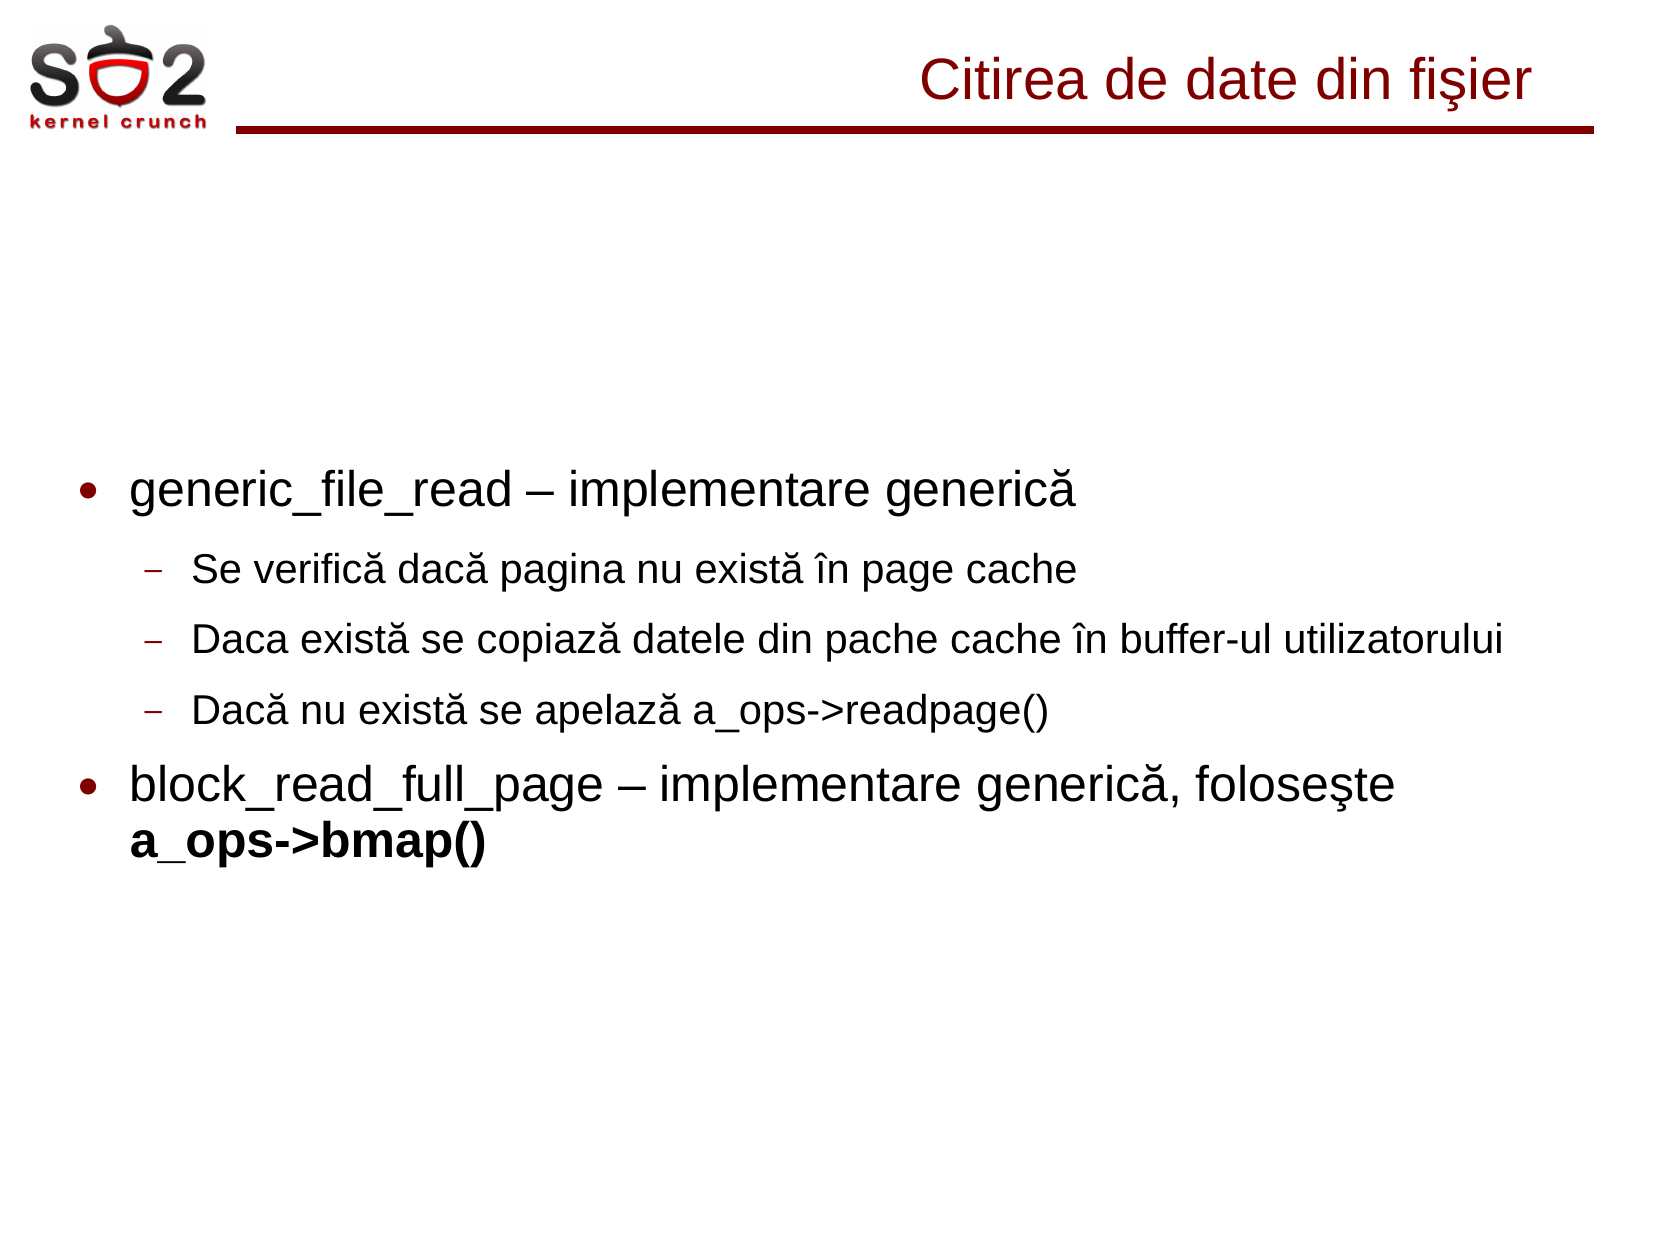

# Citirea de date din fişier
generic_file_read – implementare generică
Se verifică dacă pagina nu există în page cache
Daca există se copiază datele din pache cache în buffer-ul utilizatorului
Dacă nu există se apelază a_ops->readpage()
block_read_full_page – implementare generică, foloseşte a_ops->bmap()